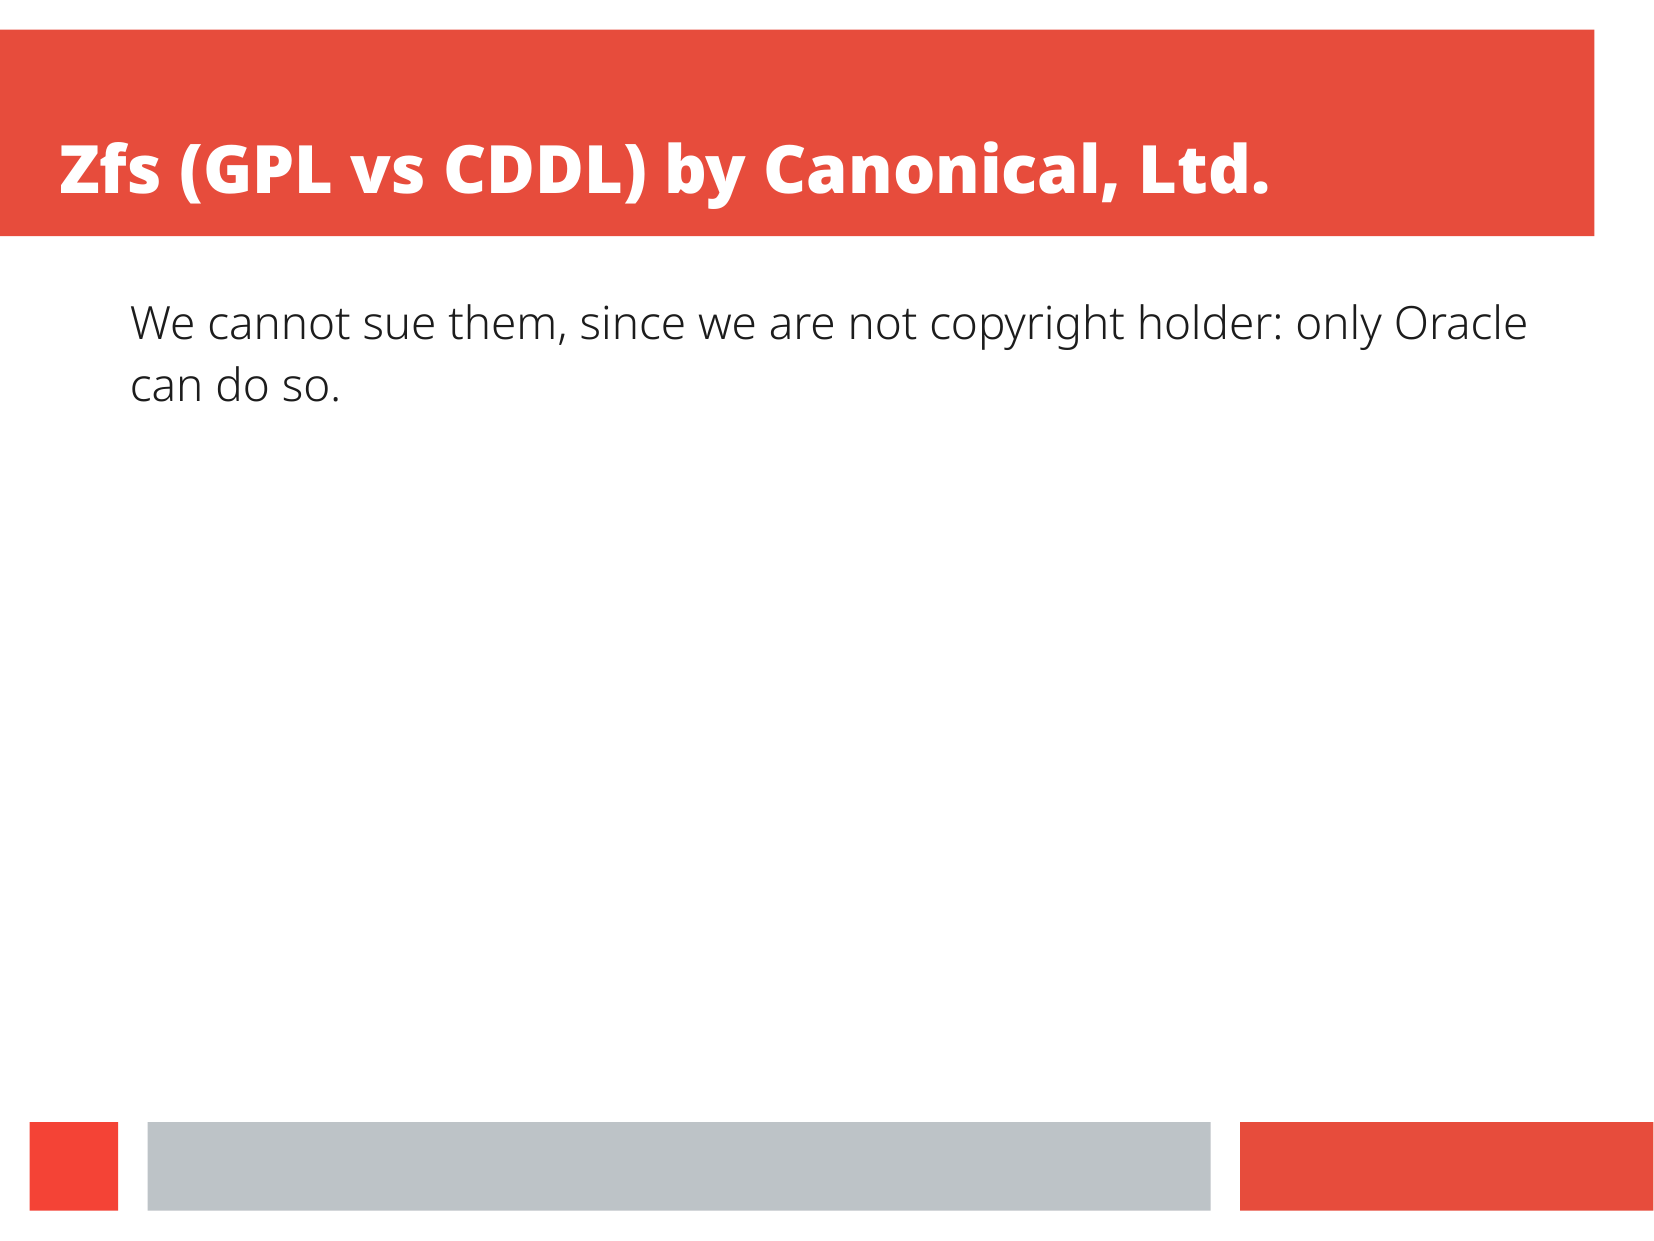

# Zfs (GPL vs CDDL) by Canonical, Ltd.
We cannot sue them, since we are not copyright holder: only Oracle can do so.